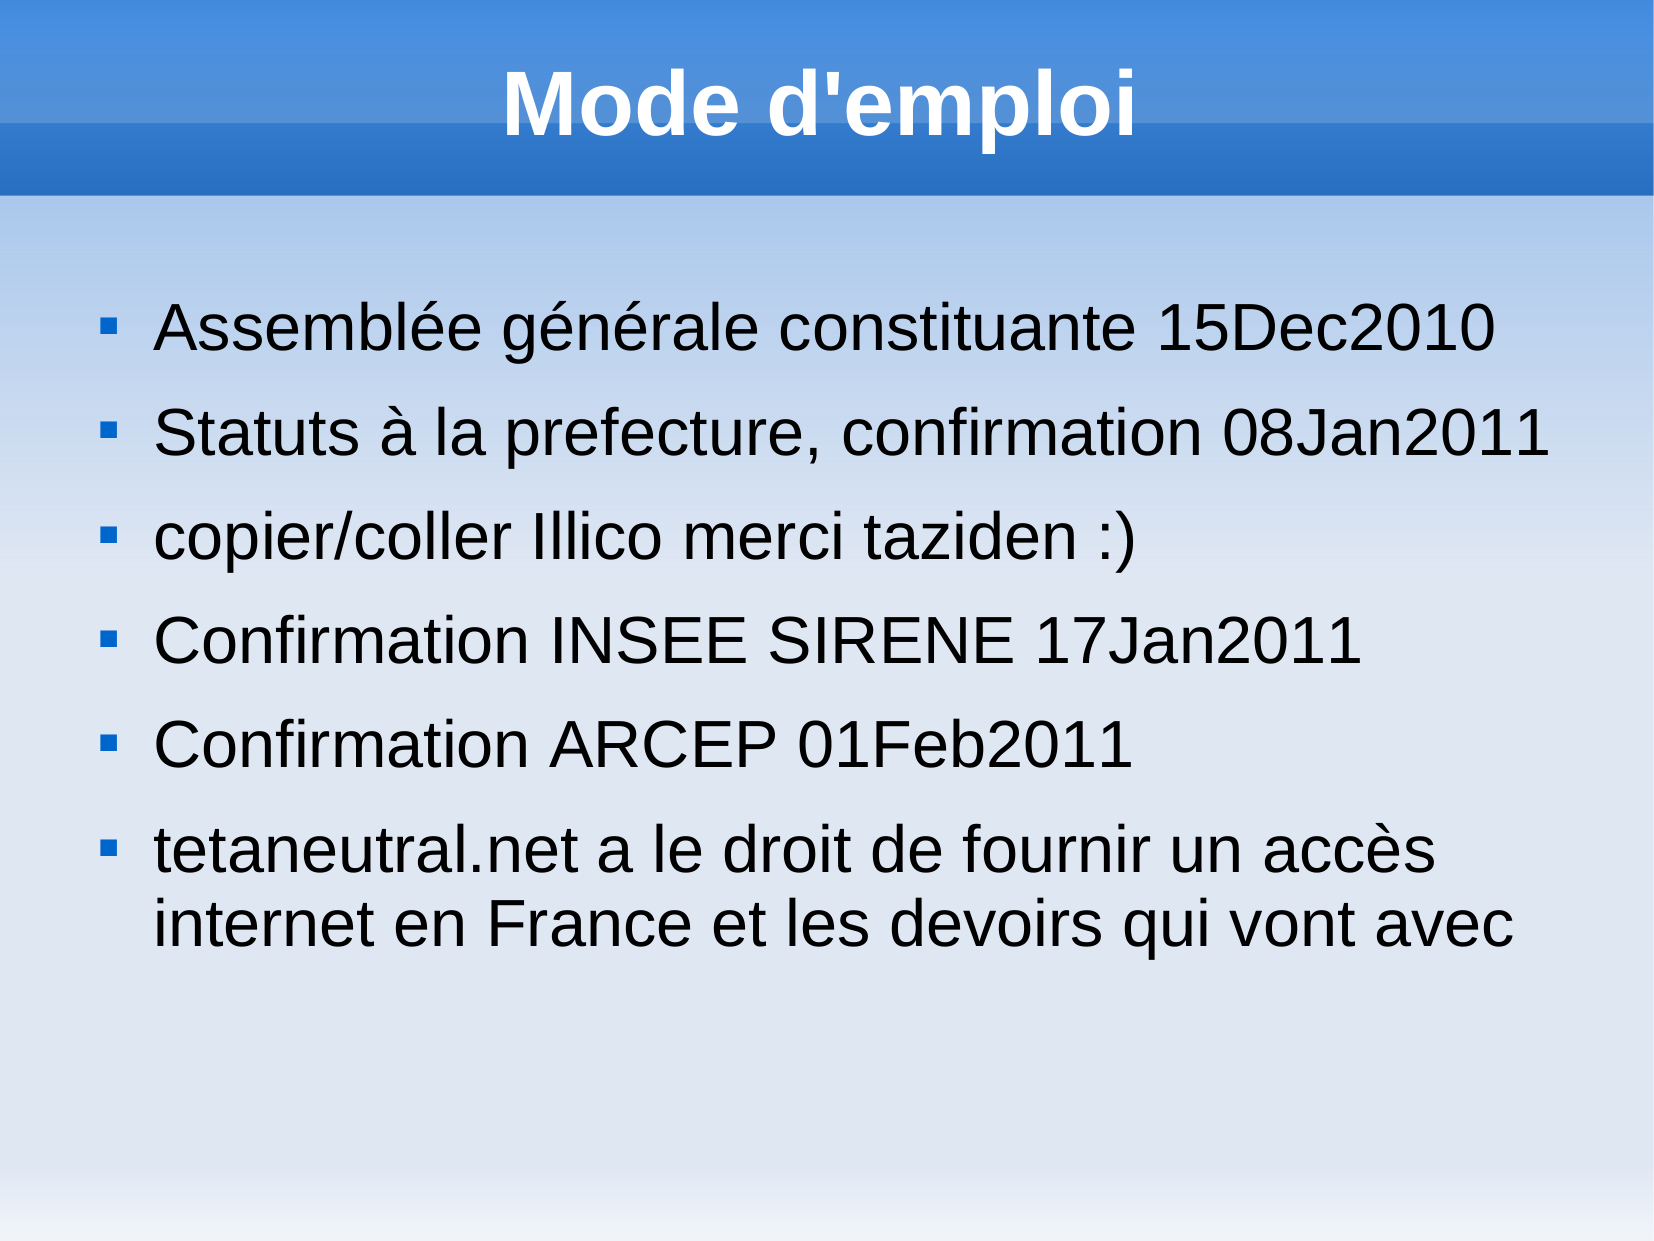

# Mode d'emploi
Assemblée générale constituante 15Dec2010
Statuts à la prefecture, confirmation 08Jan2011
copier/coller Illico merci taziden :)
Confirmation INSEE SIRENE 17Jan2011
Confirmation ARCEP 01Feb2011
tetaneutral.net a le droit de fournir un accès internet en France et les devoirs qui vont avec